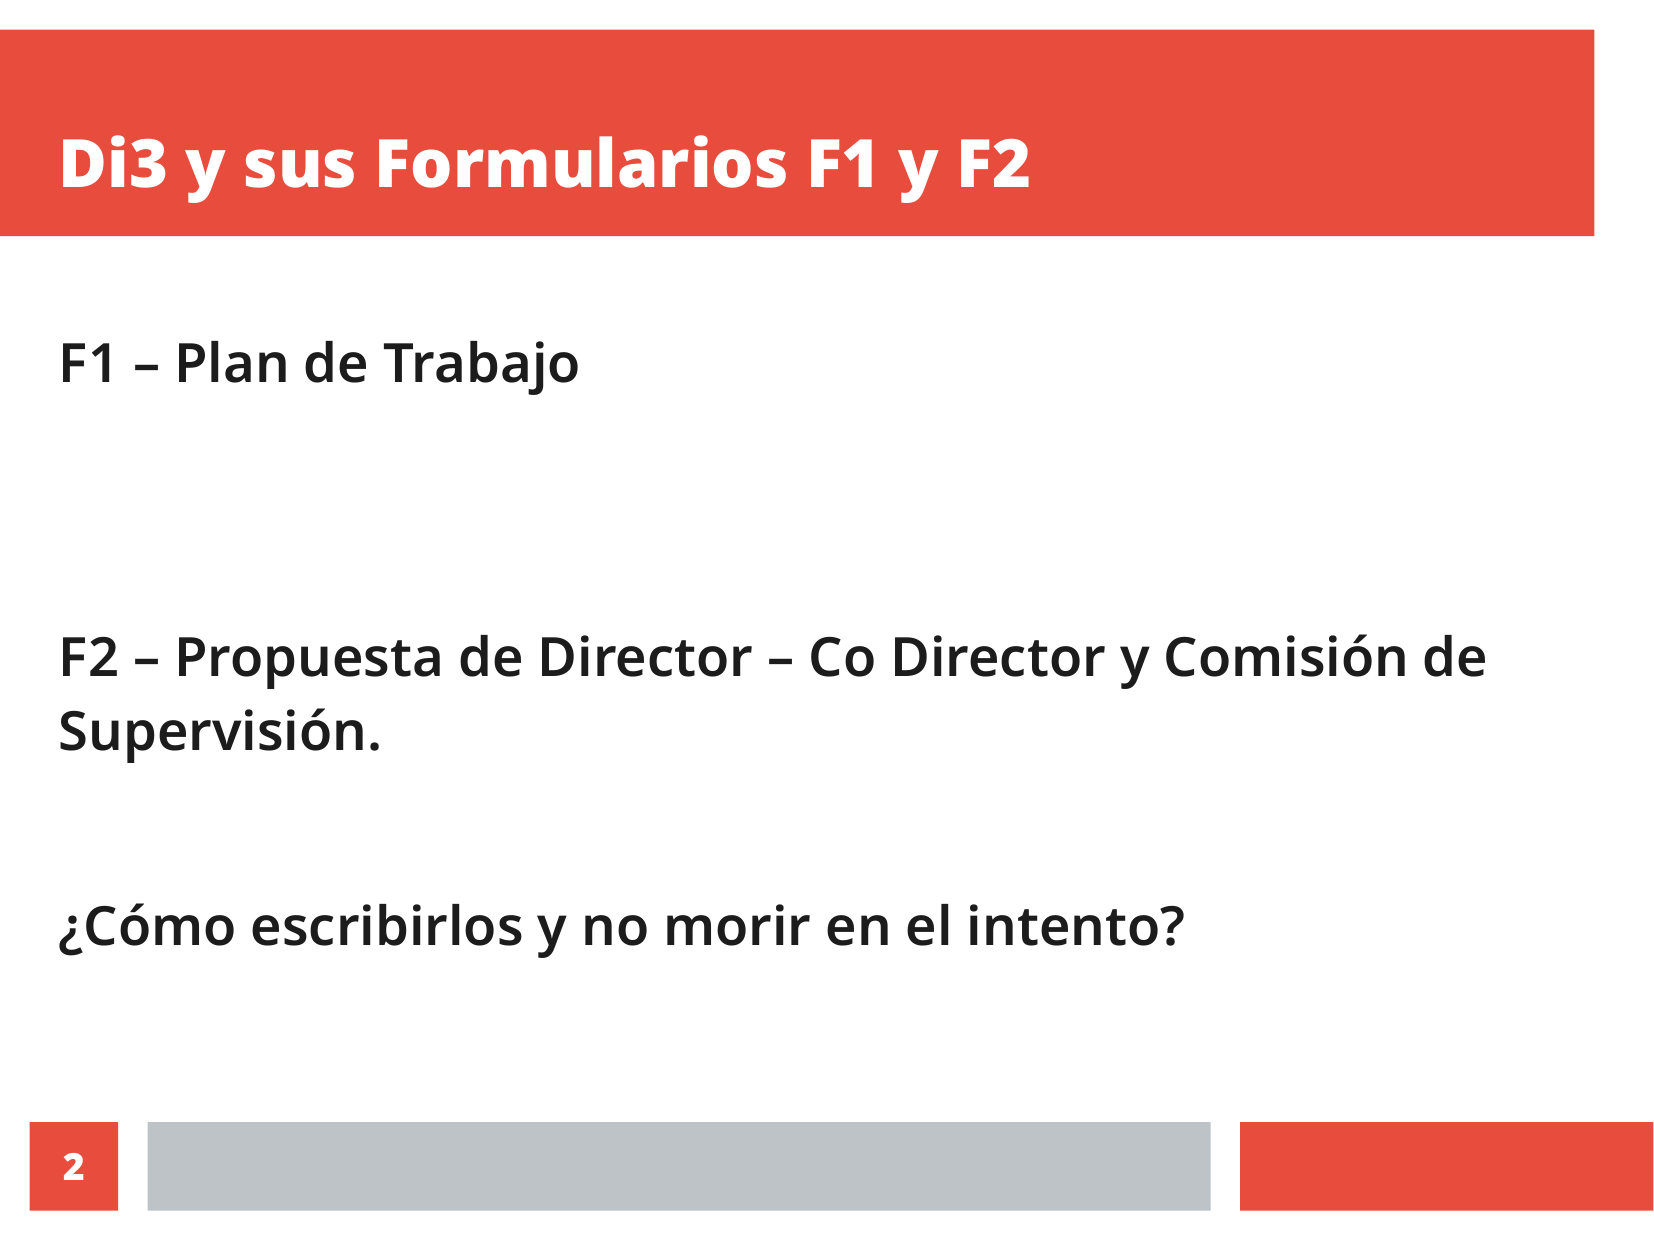

# Di3 y sus Formularios F1 y F2
F1 – Plan de Trabajo
F2 – Propuesta de Director – Co Director y Comisión de Supervisión.
¿Cómo escribirlos y no morir en el intento?
2